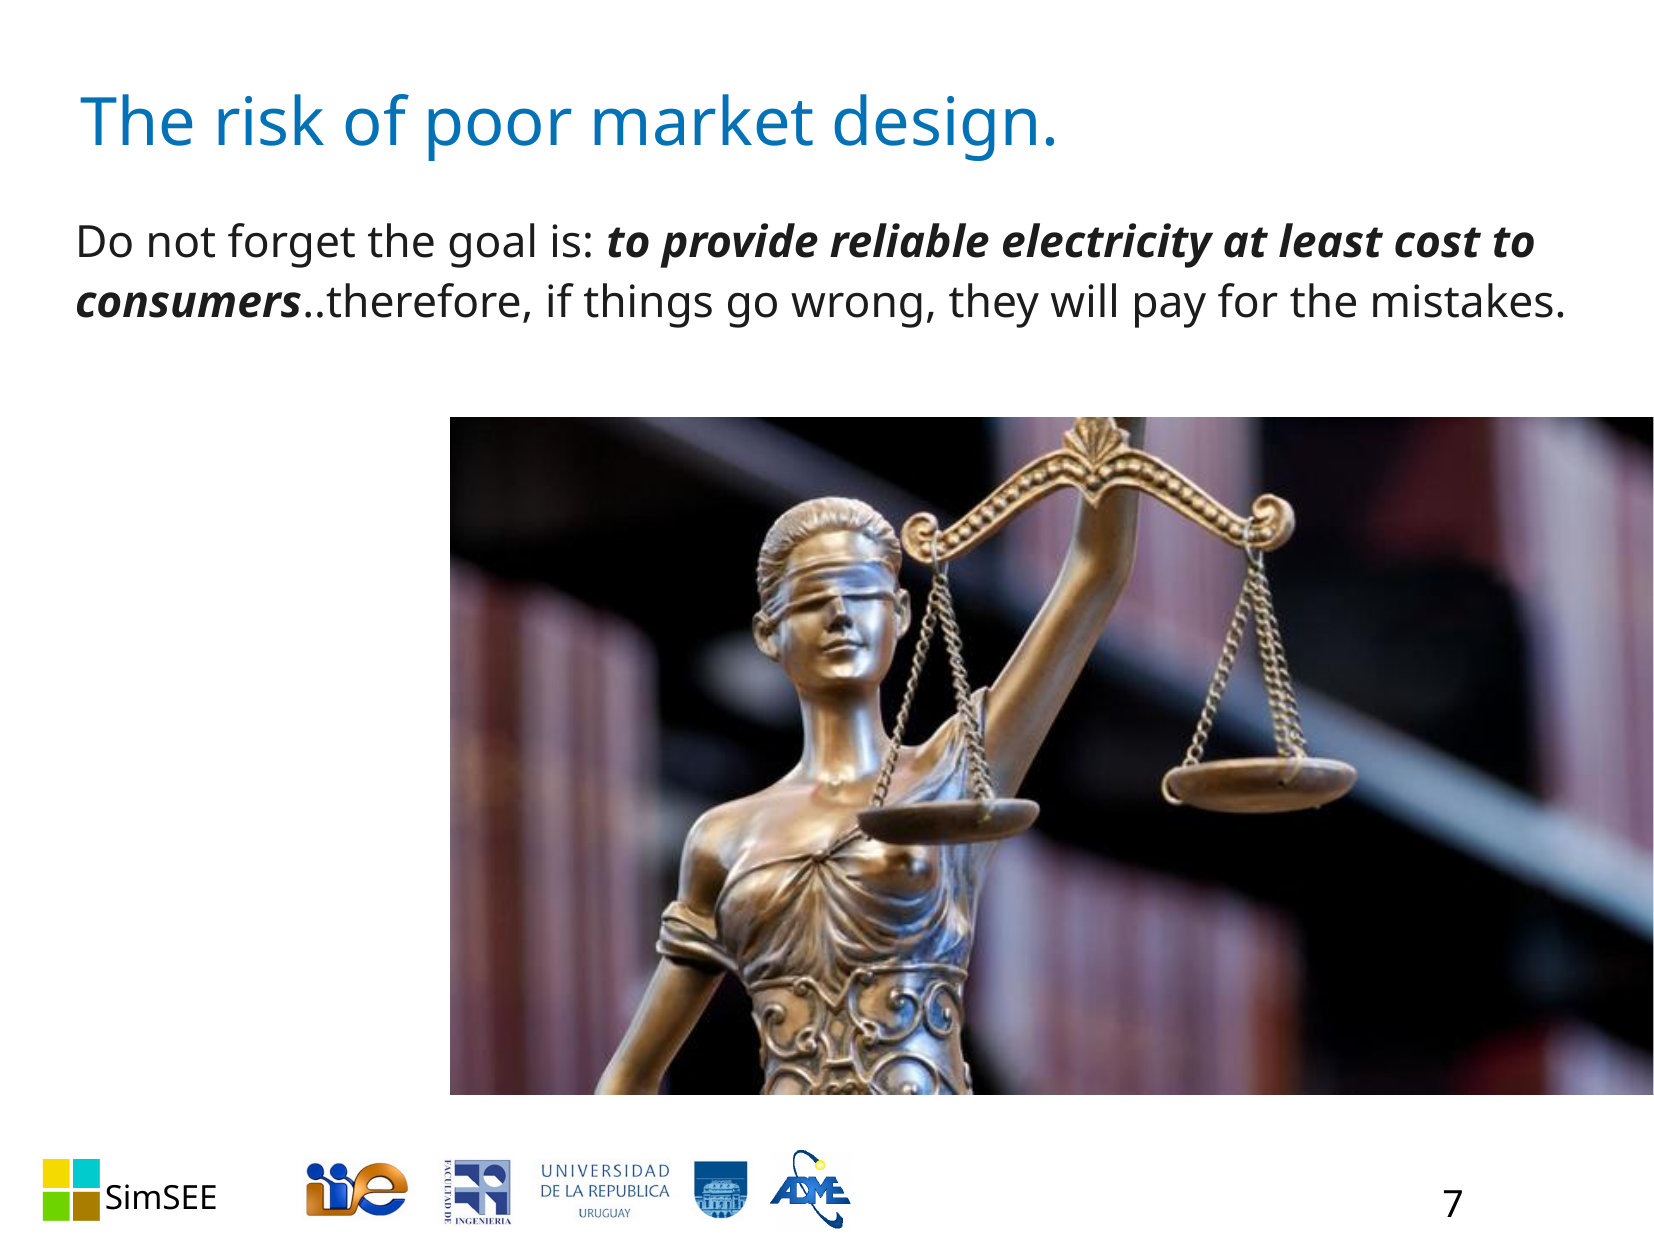

# The risk of poor market design.
Do not forget the goal is: to provide reliable electricity at least cost to consumers..therefore, if things go wrong, they will pay for the mistakes.